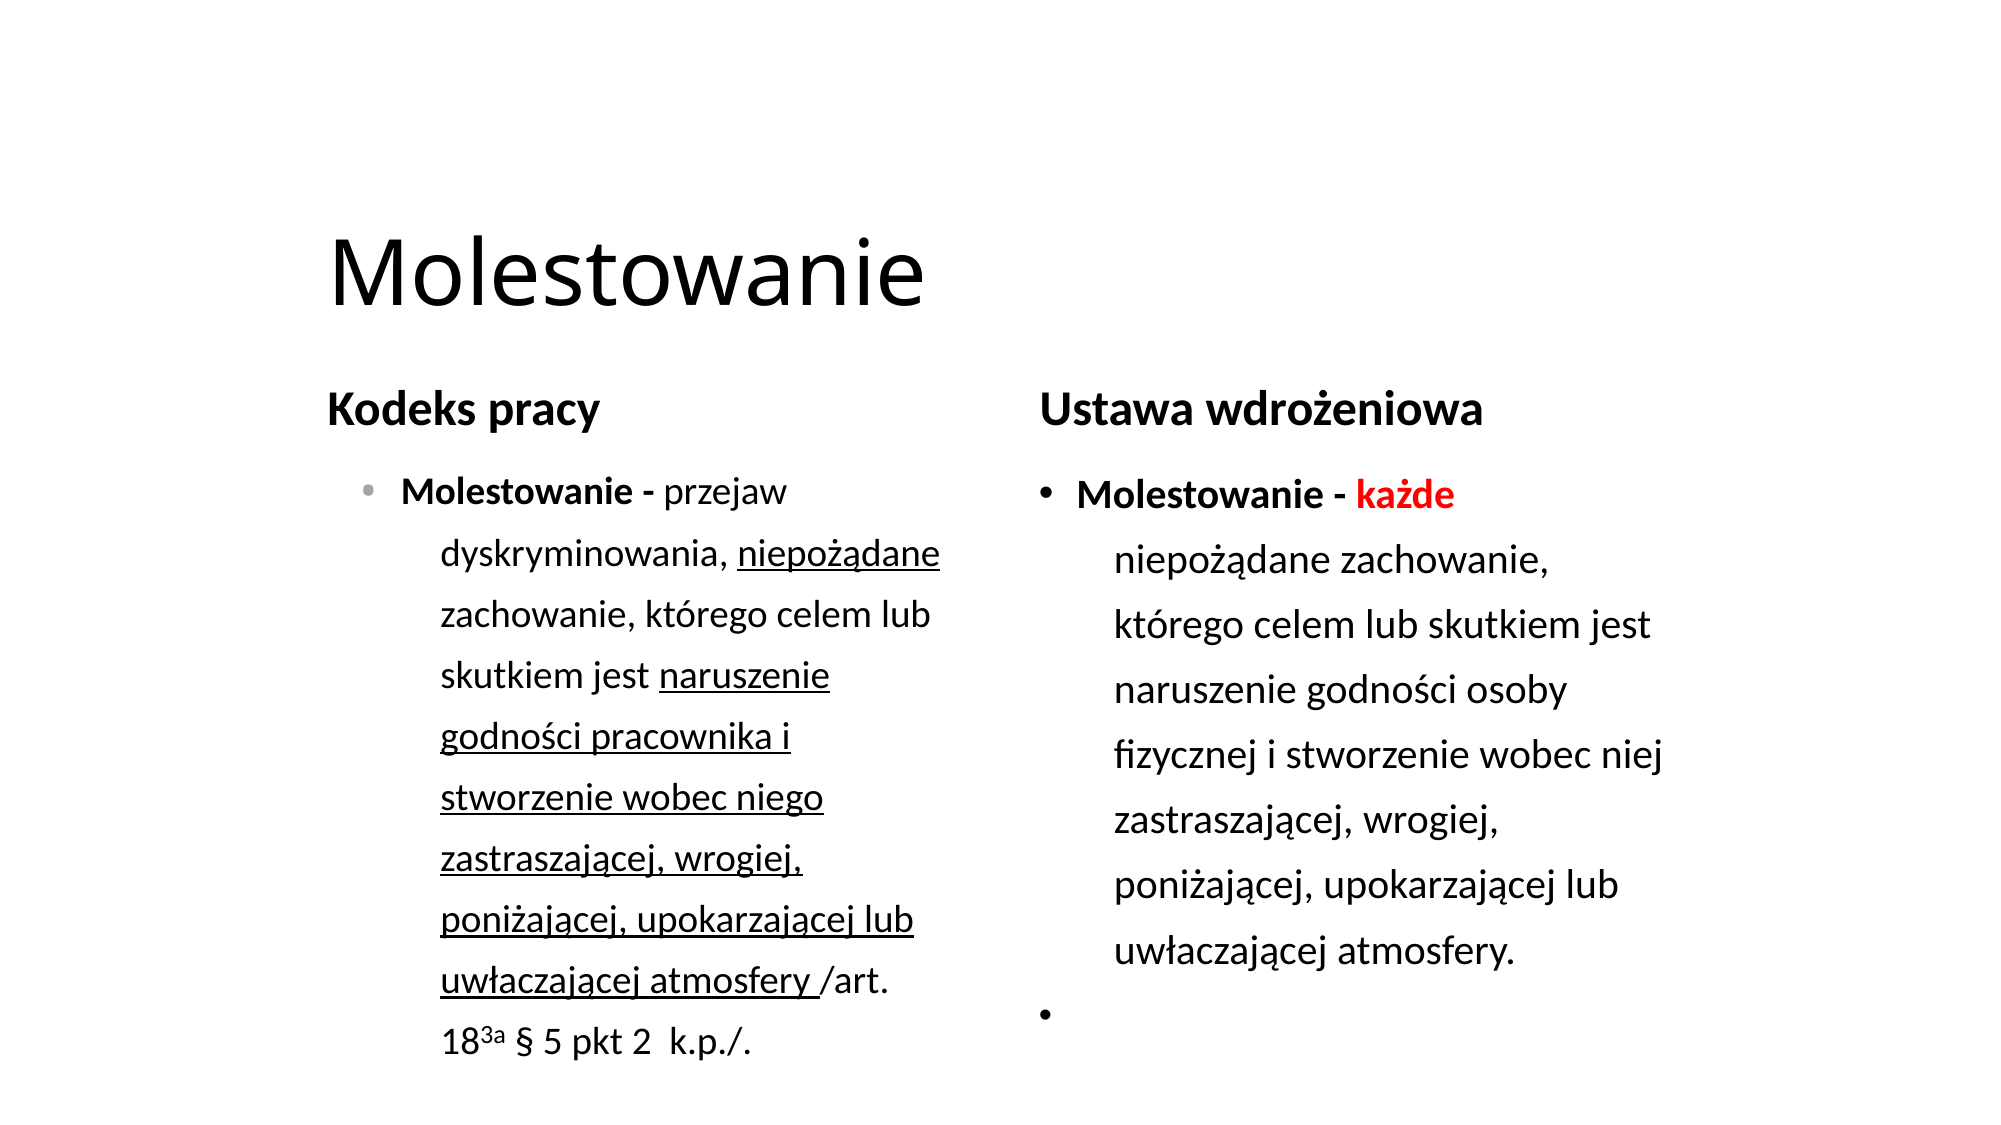

# Molestowanie
Kodeks pracy
Ustawa wdrożeniowa
Molestowanie - przejaw dyskryminowania, niepożądane zachowanie, którego celem lub skutkiem jest naruszenie godności pracownika i stworzenie wobec niego zastraszającej, wrogiej, poniżającej, upokarzającej lub uwłaczającej atmosfery /art. 183a § 5 pkt 2 k.p./.
Molestowanie - każde niepożądane zachowanie, którego celem lub skutkiem jest naruszenie godności osoby fizycznej i stworzenie wobec niej zastraszającej, wrogiej, poniżającej, upokarzającej lub uwłaczającej atmosfery.